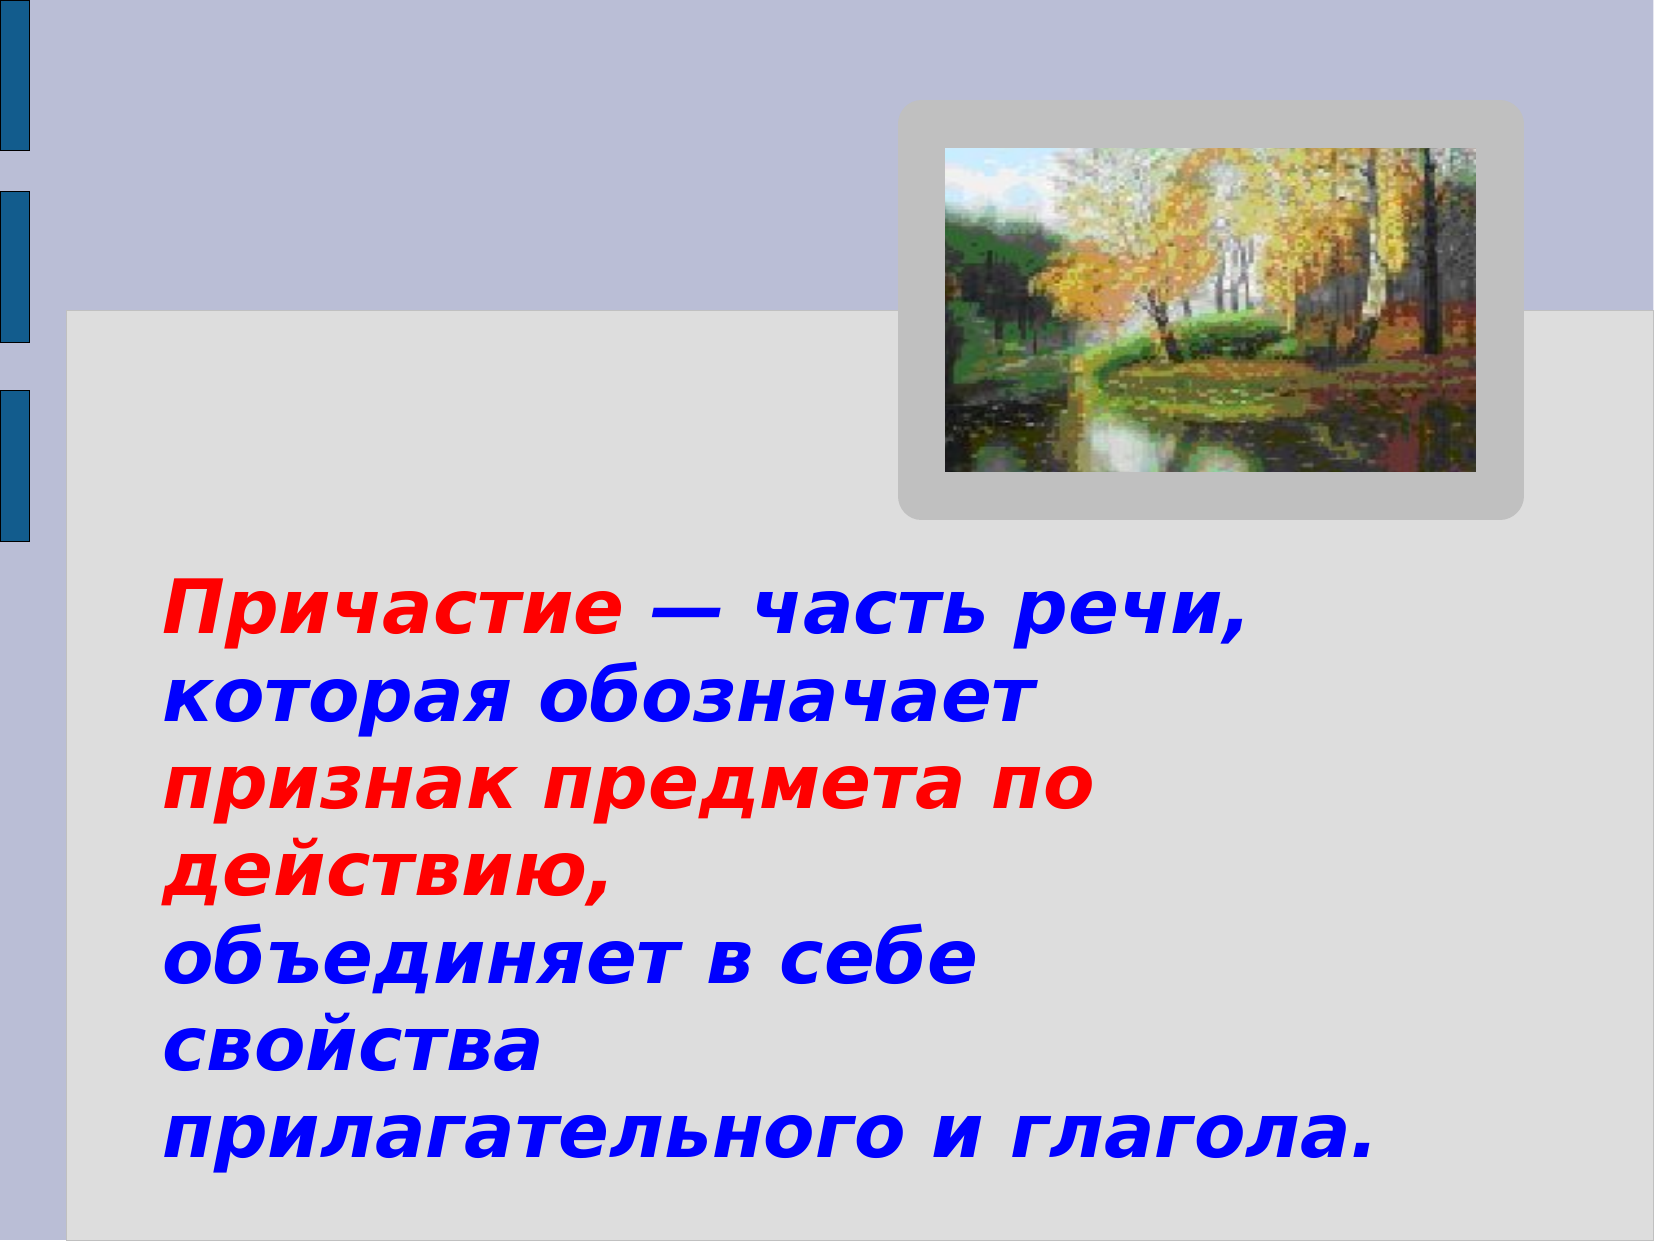

Причастие — часть речи,
которая обозначает
признак предмета по действию,
объединяет в себе
свойства
прилагательного и глагола.